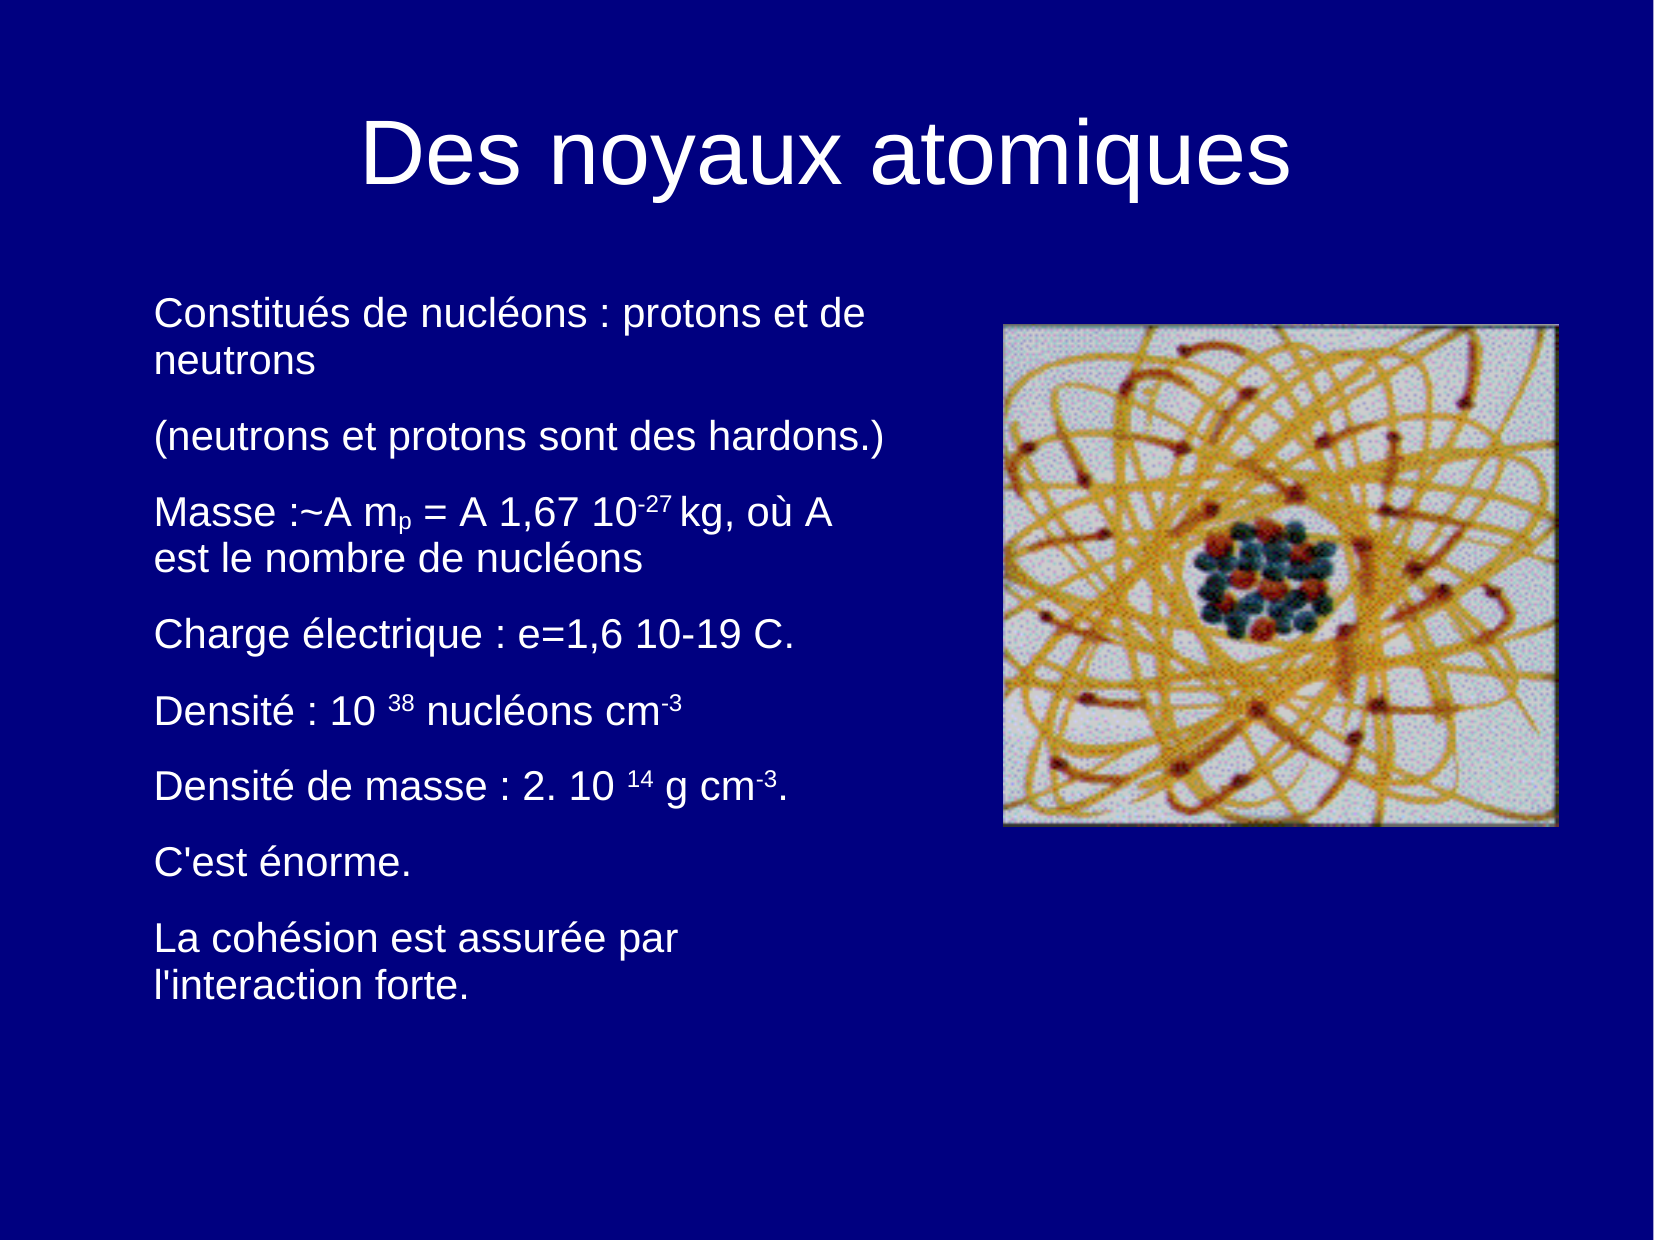

# Des noyaux atomiques
Constitués de nucléons : protons et de neutrons
(neutrons et protons sont des hardons.)
Masse :~A mp = A 1,67 10-27 kg, où A est le nombre de nucléons
Charge électrique : e=1,6 10-19 C.
Densité : 10 38 nucléons cm-3
Densité de masse : 2. 10 14 g cm-3.
C'est énorme.
La cohésion est assurée par l'interaction forte.